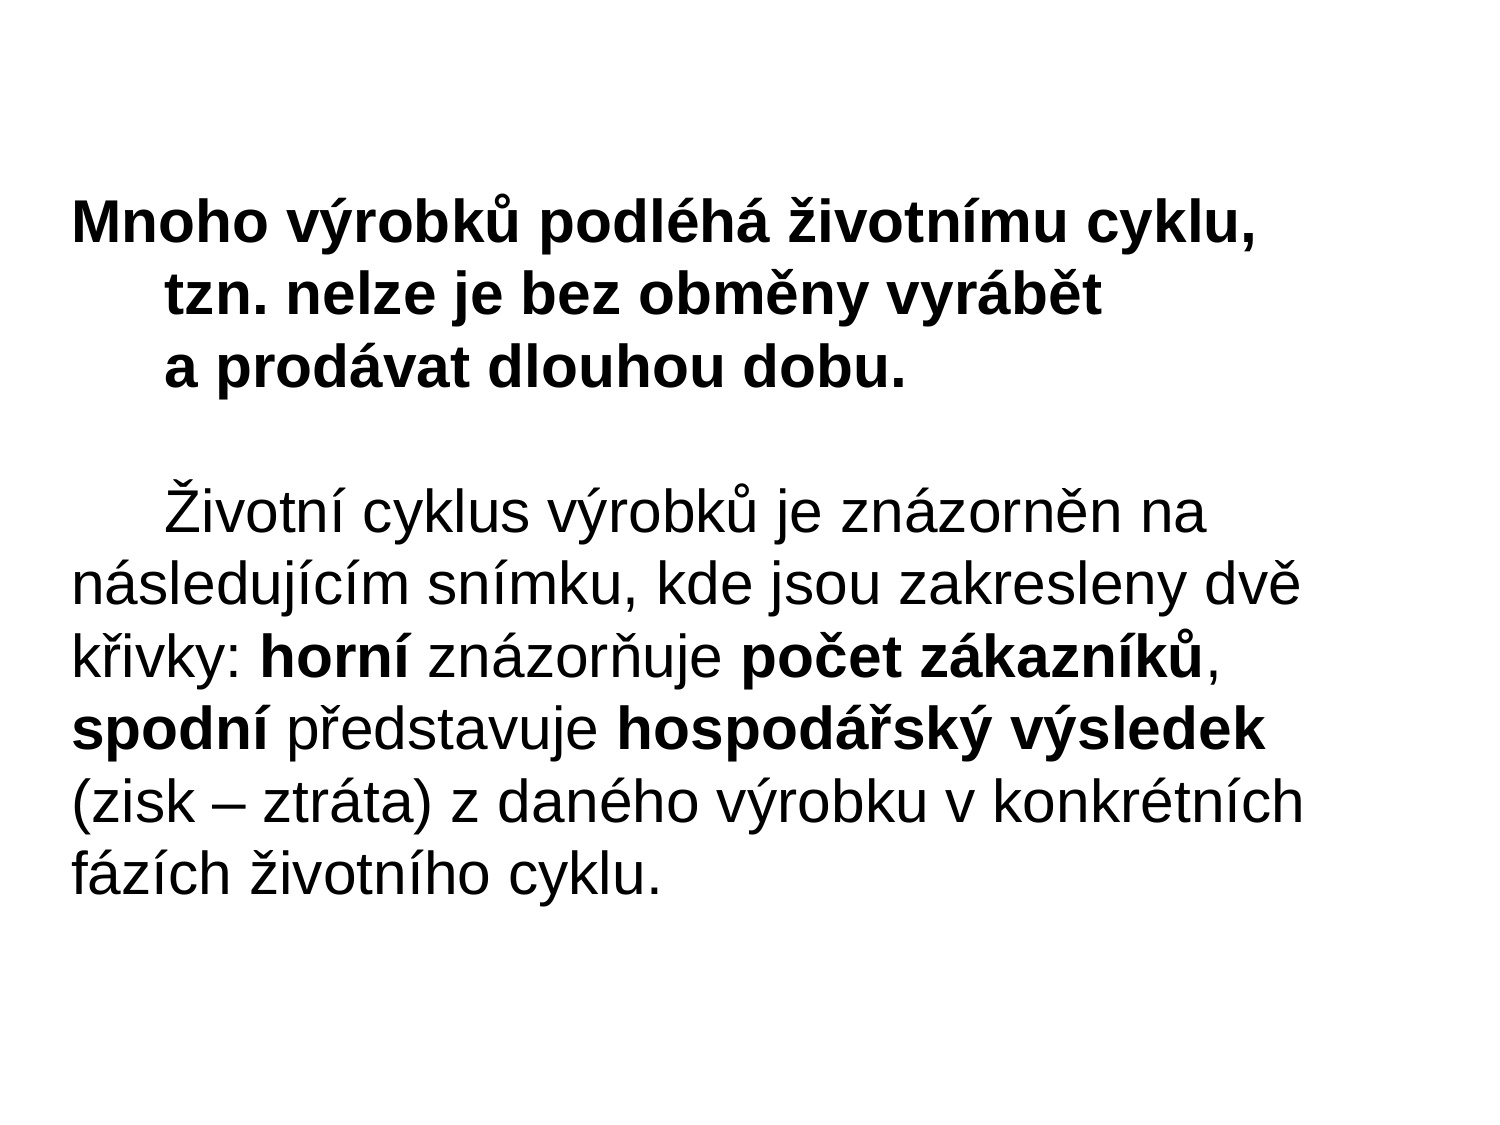

# Mnoho výrobků podléhá životnímu cyklu, tzn. nelze je bez obměny vyrábět a prodávat dlouhou dobu.
 	Životní cyklus výrobků je znázorněn na 	následujícím snímku, kde jsou zakresleny dvě 	křivky: horní znázorňuje počet zákazníků, 	spodní představuje hospodářský výsledek 	(zisk – ztráta) z daného výrobku v konkrétních 	fázích životního cyklu.